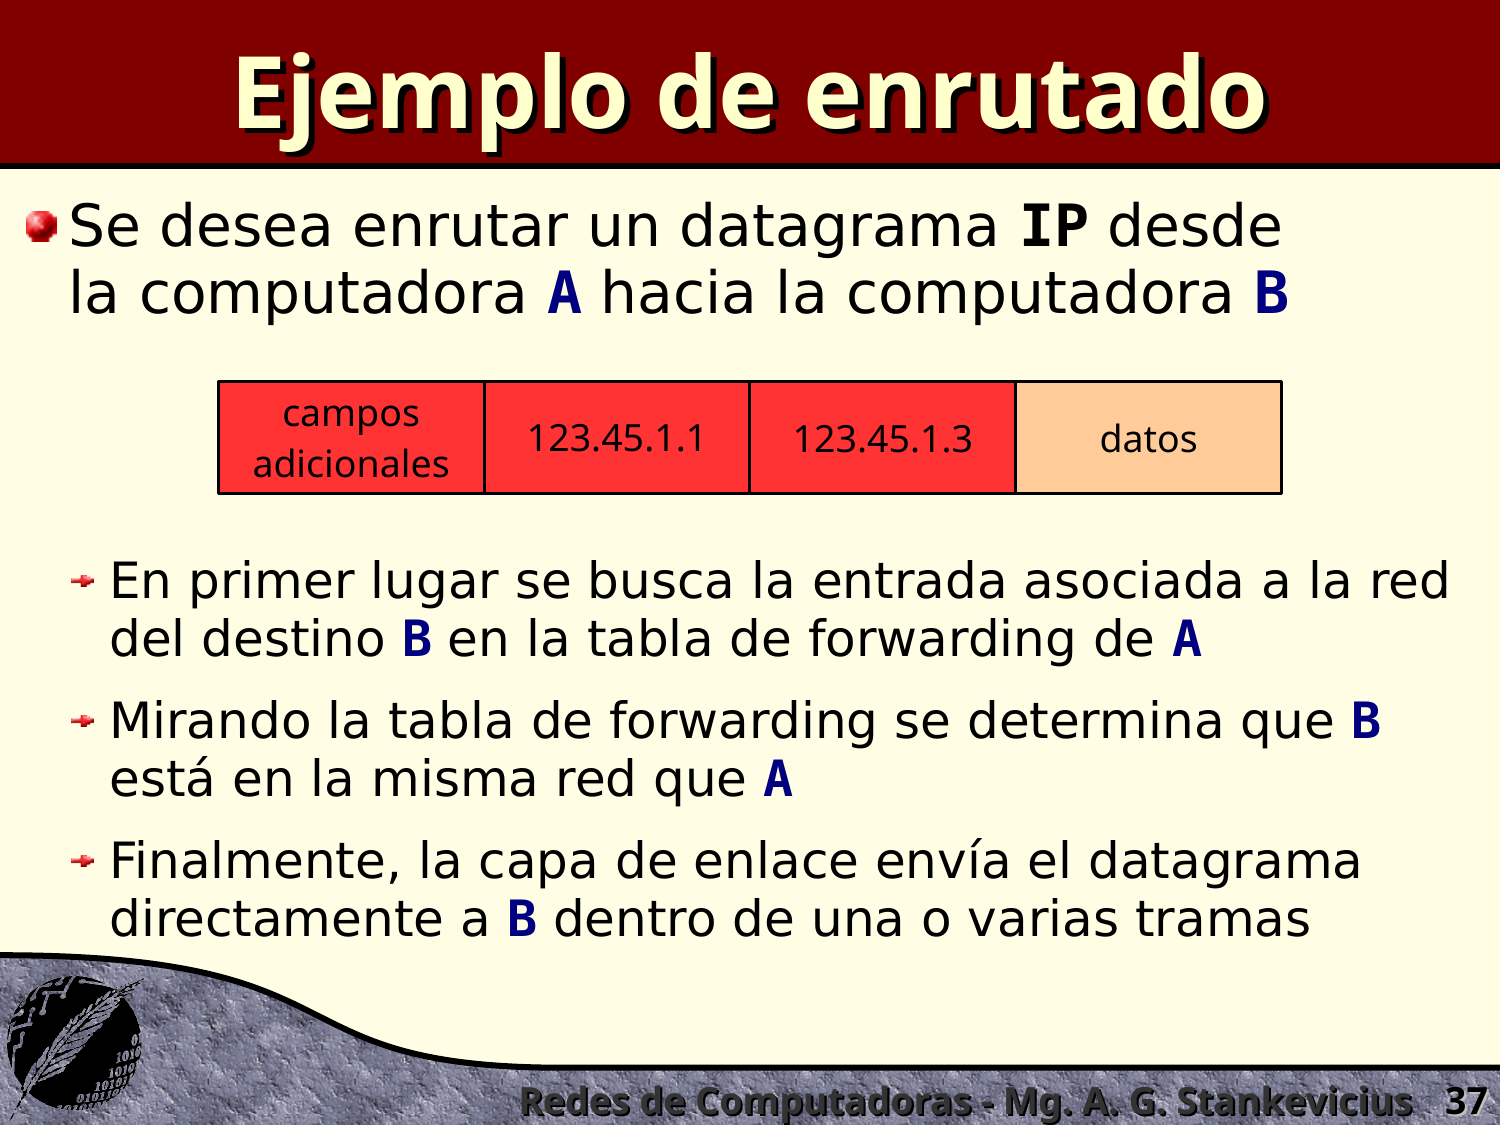

# Ejemplo de enrutado
Se desea enrutar un datagrama IP desde
la computadora A hacia la computadora B
En primer lugar se busca la entrada asociada a la red del destino B en la tabla de forwarding de A
Mirando la tabla de forwarding se determina que B está en la misma red que A
Finalmente, la capa de enlace envía el datagrama directamente a B dentro de una o varias tramas
campos
adicionales
123.45.1.1
123.45.1.3
datos
37